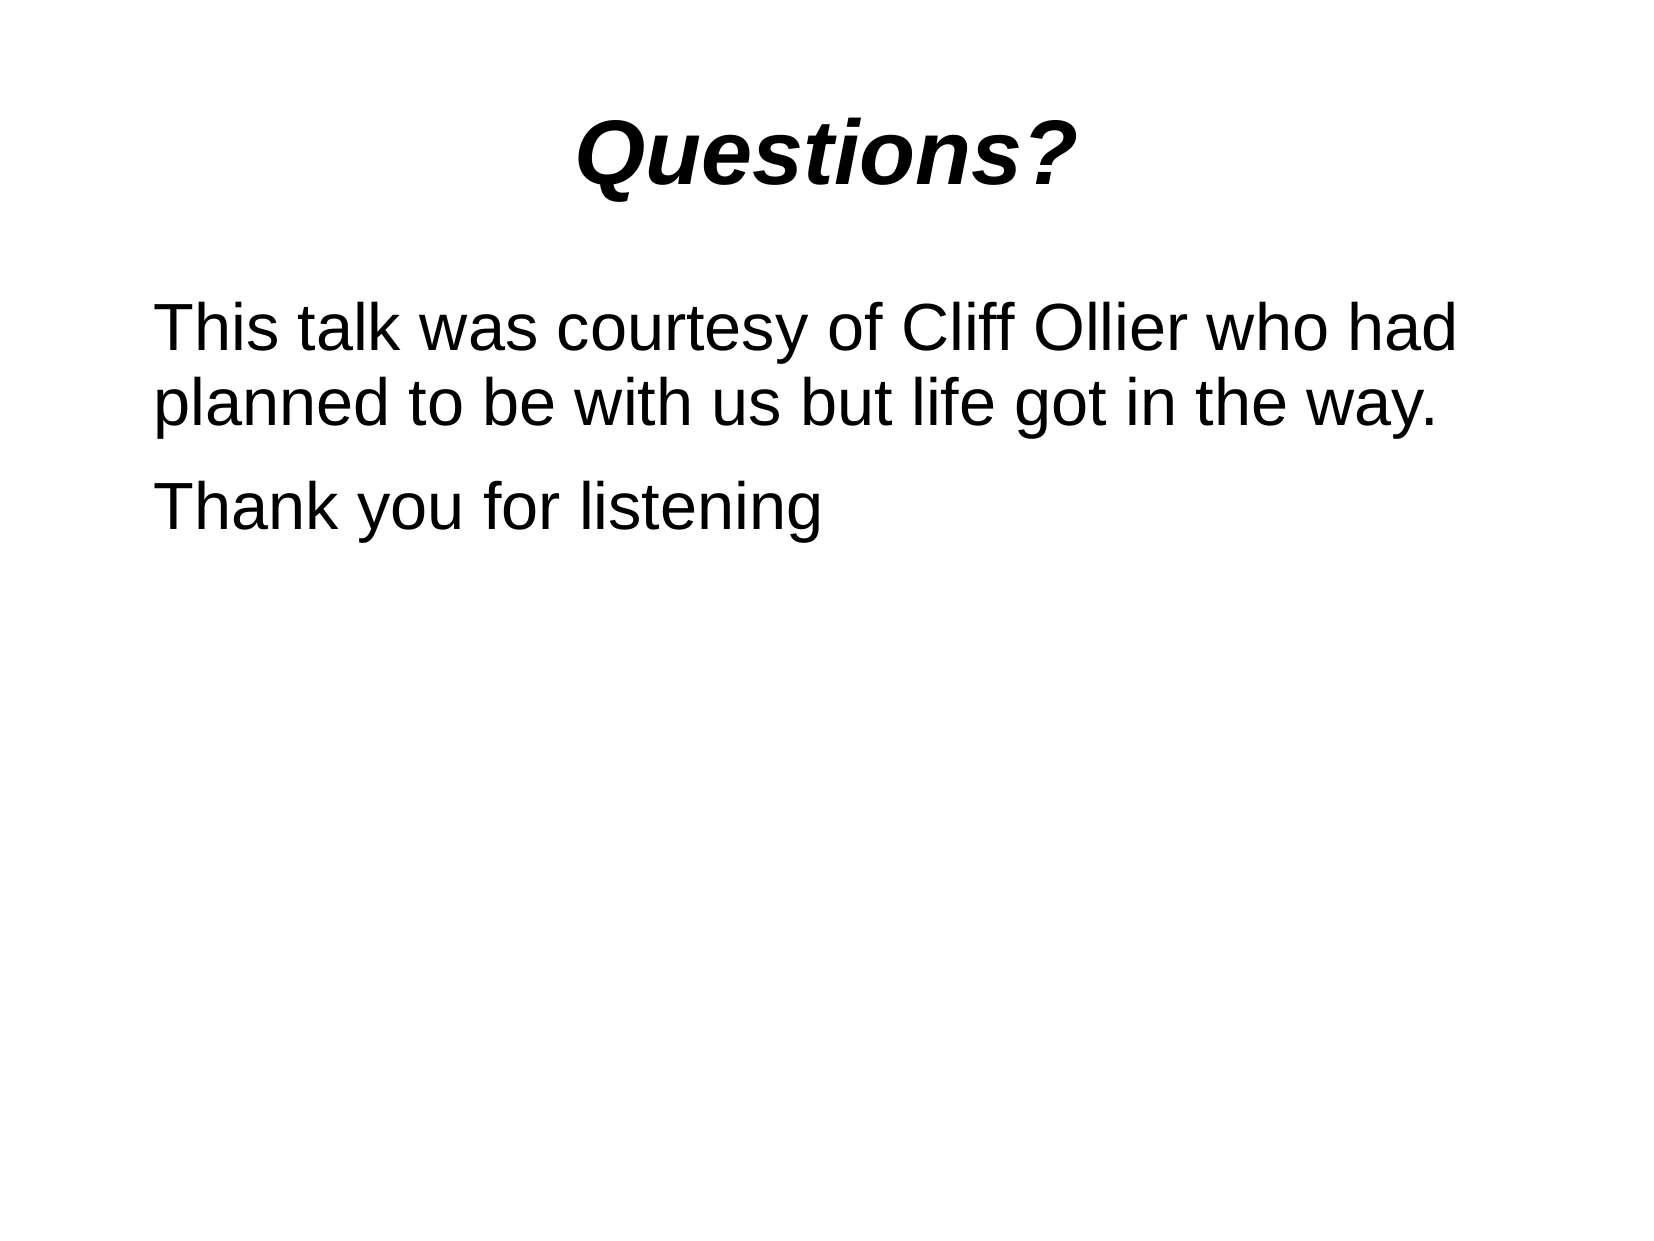

# Questions?
This talk was courtesy of Cliff Ollier who had planned to be with us but life got in the way.
Thank you for listening